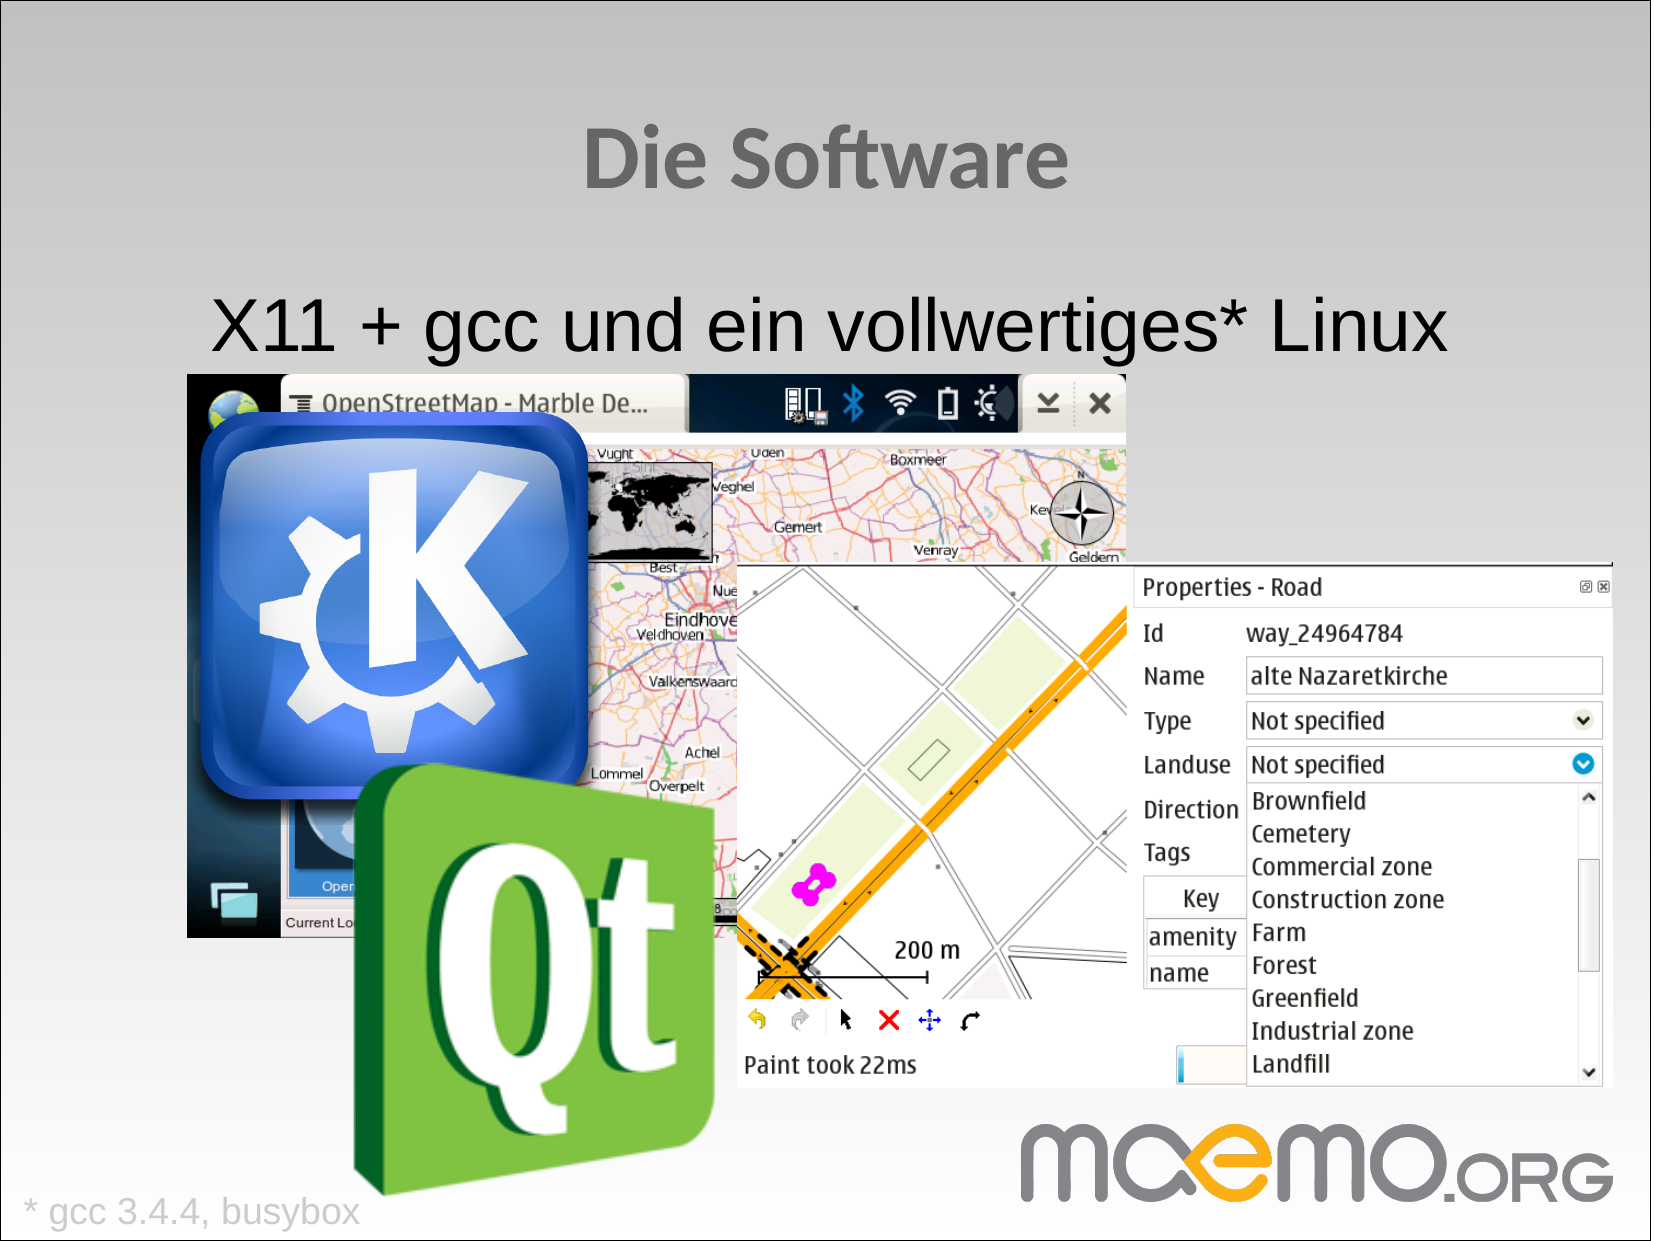

# Die Software
X11 + gcc und ein vollwertiges* Linux
* gcc 3.4.4, busybox